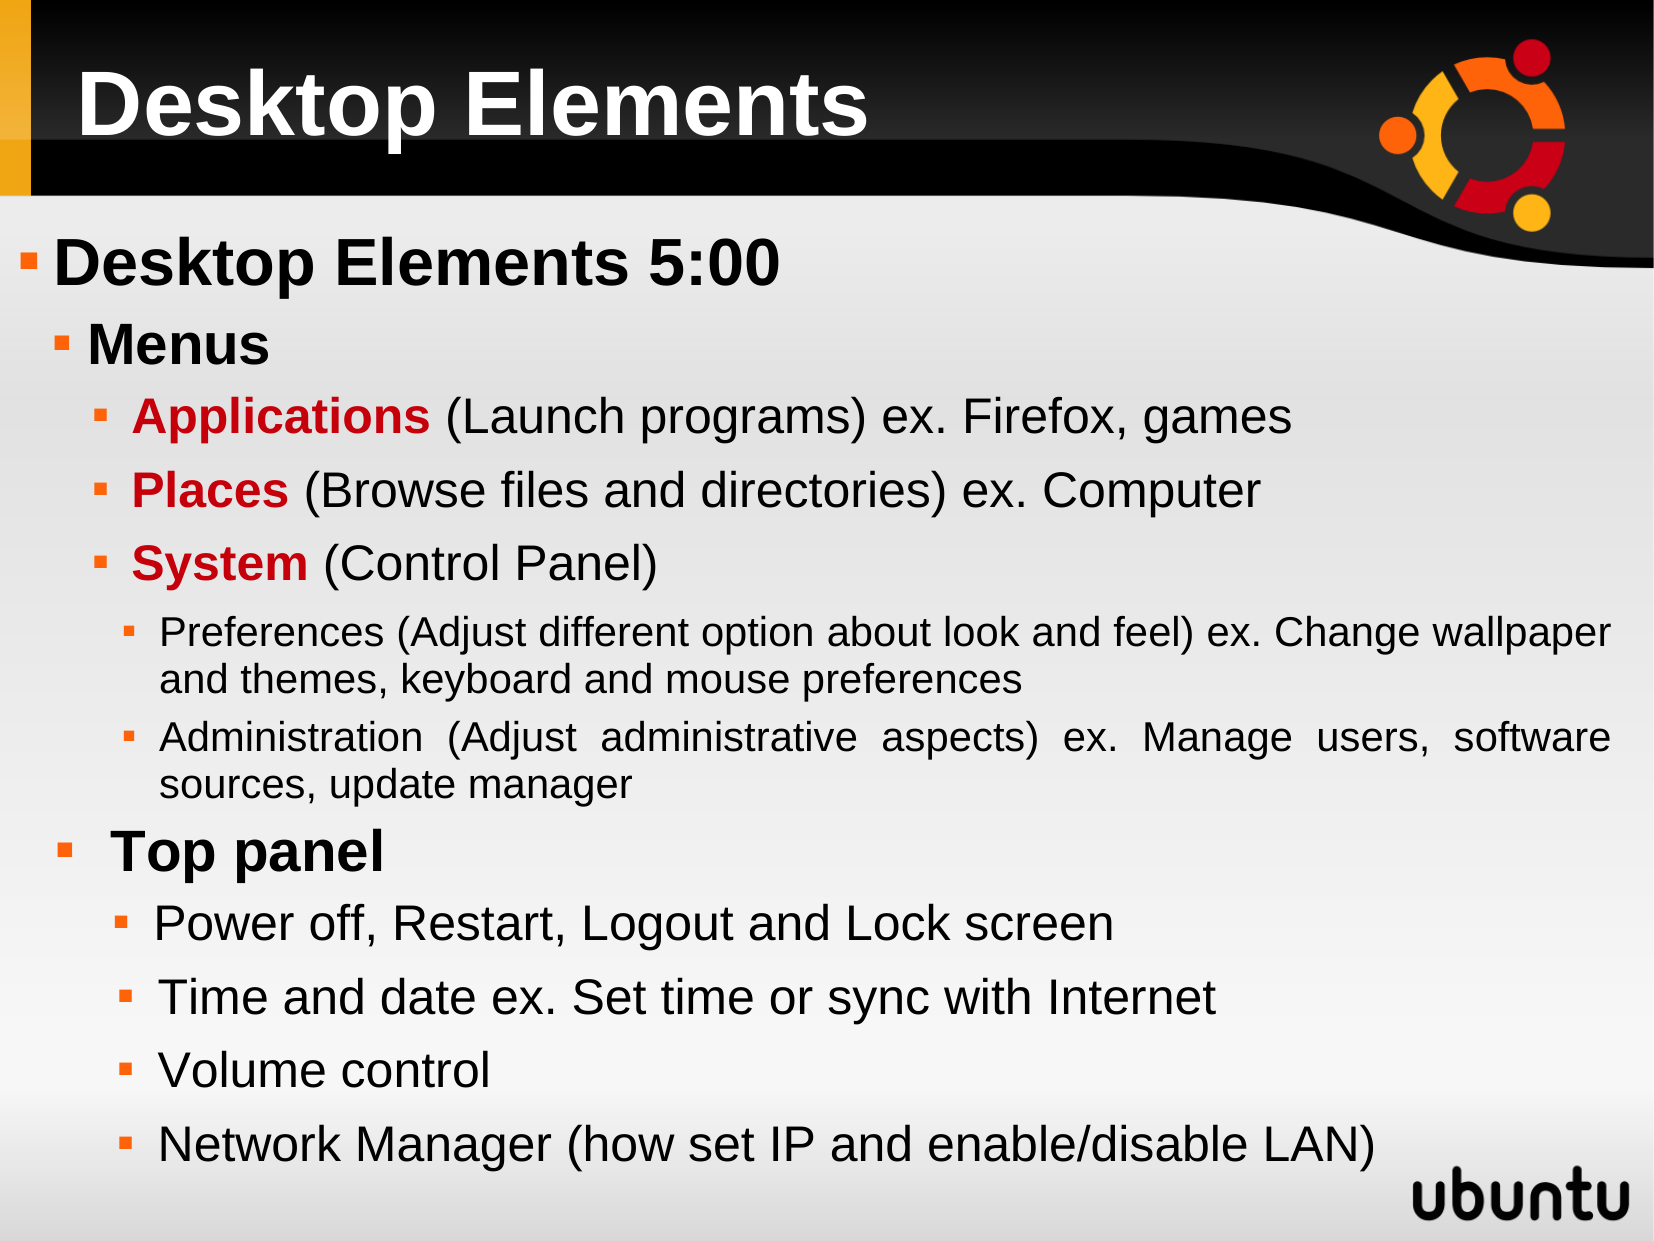

# Desktop Elements
Desktop Elements 5:00
Menus
Applications (Launch programs) ex. Firefox, games
Places (Browse files and directories) ex. Computer
System (Control Panel)
Preferences (Adjust different option about look and feel) ex. Change wallpaper and themes, keyboard and mouse preferences
Administration (Adjust administrative aspects) ex. Manage users, software sources, update manager
Top panel
Power off, Restart, Logout and Lock screen
Time and date ex. Set time or sync with Internet
Volume control
Network Manager (how set IP and enable/disable LAN)